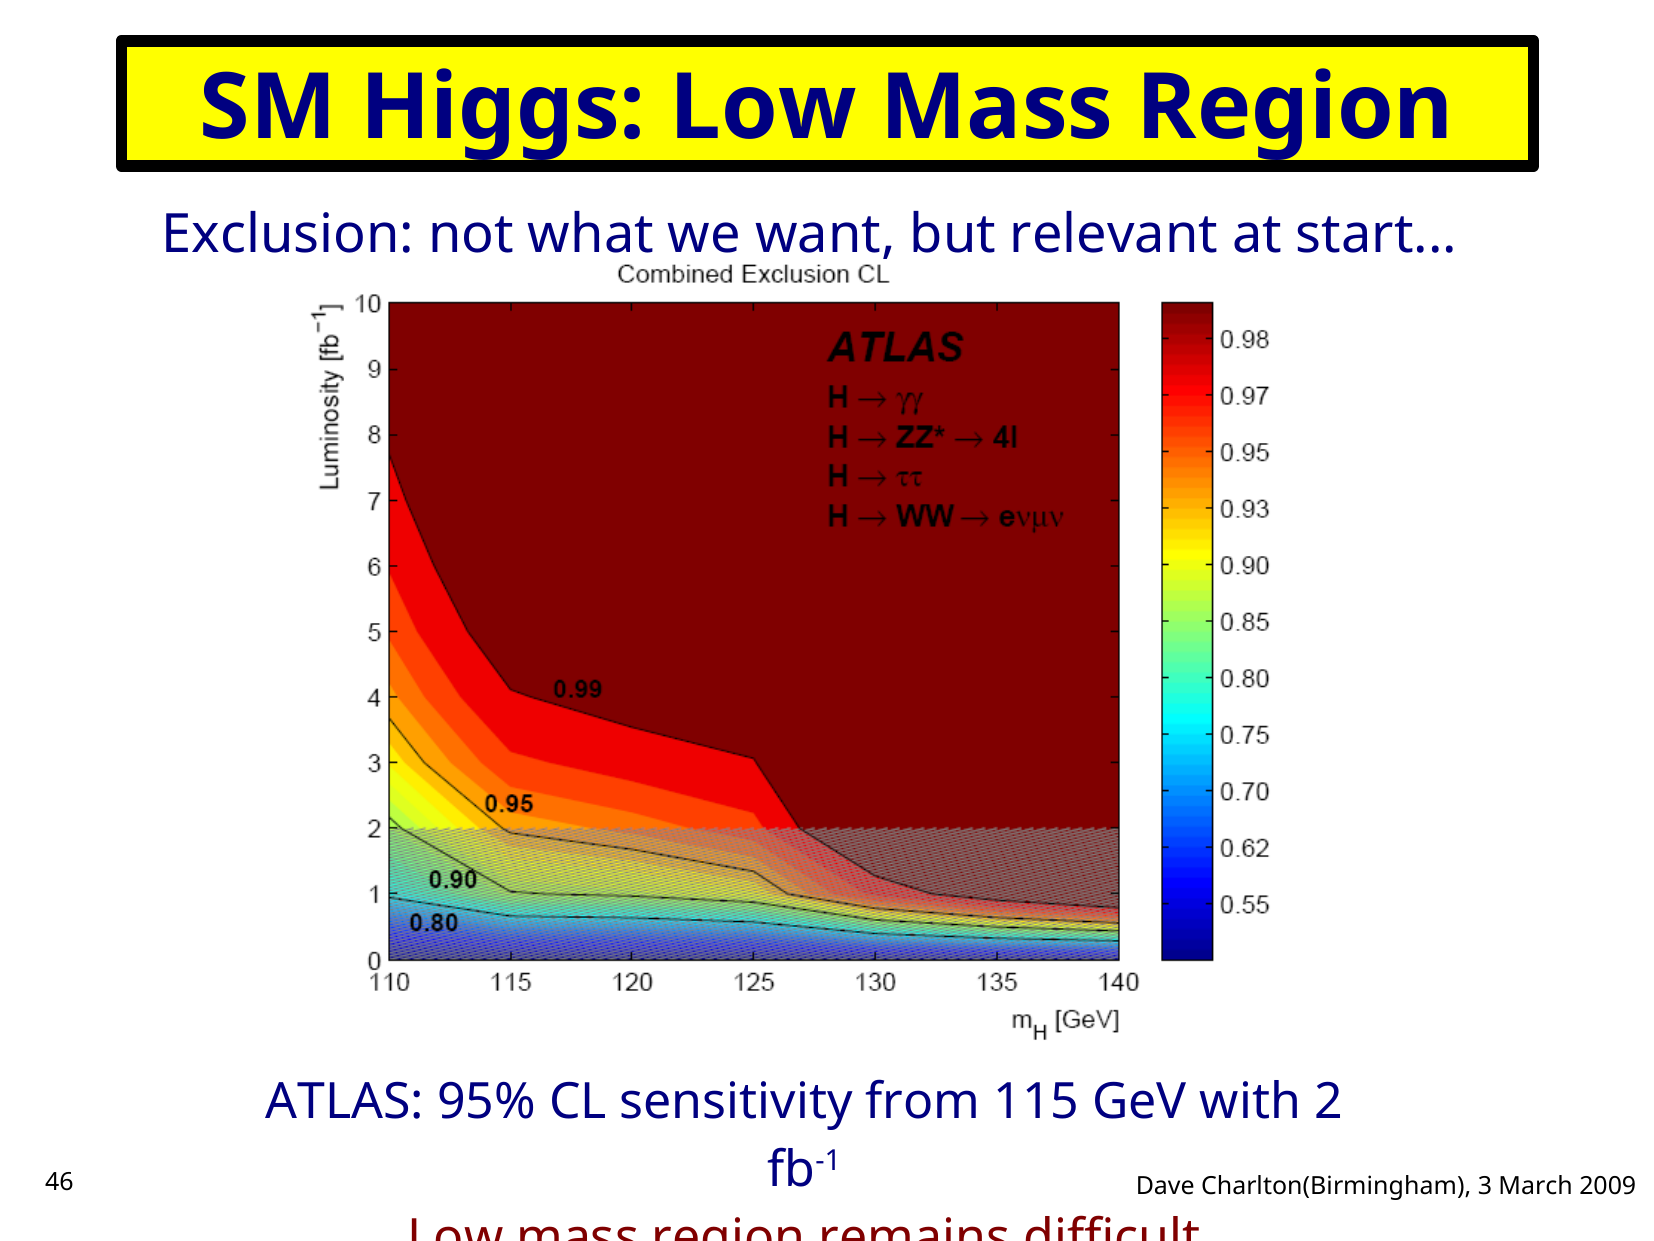

# SM Higgs: Low Mass Region
Exclusion: not what we want, but relevant at start...
ATLAS: 95% CL sensitivity from 115 GeV with 2 fb-1
Low mass region remains difficult
46